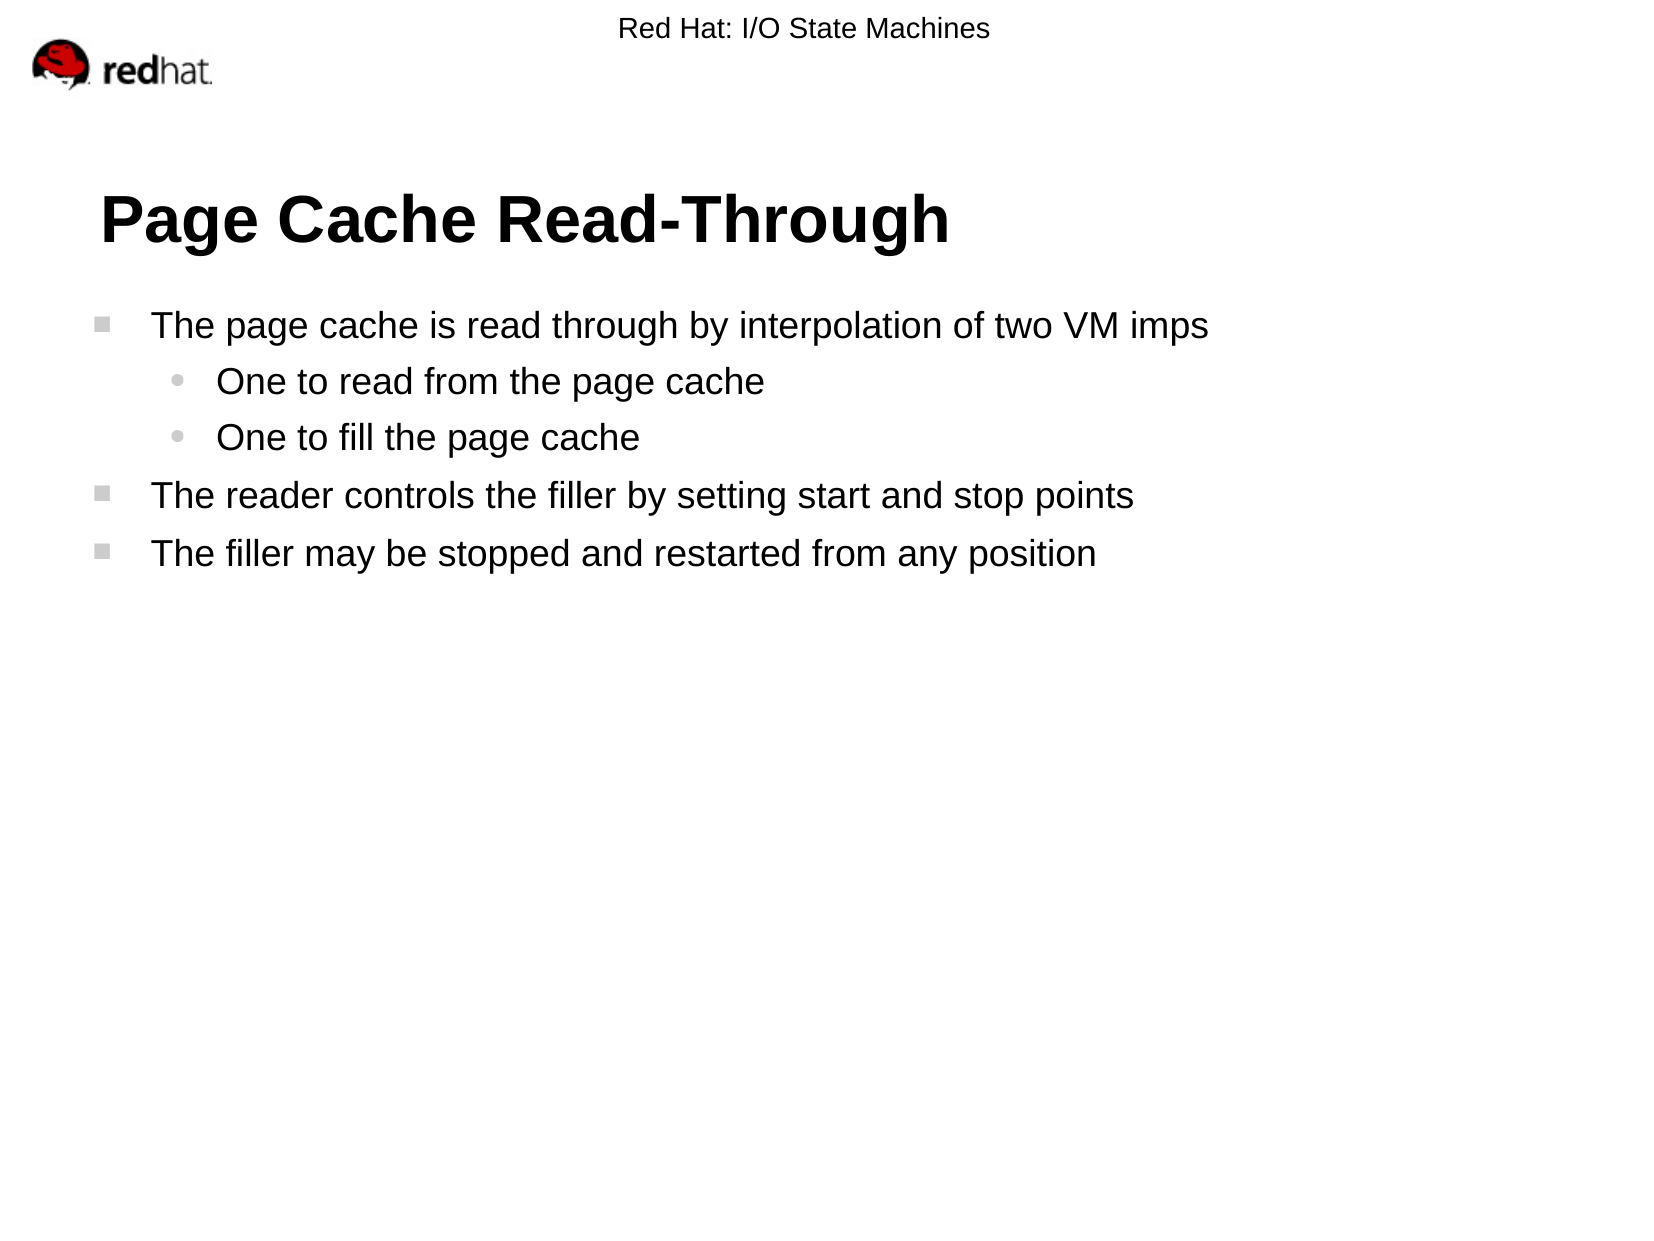

# Page Cache Read-Through
The page cache is read through by interpolation of two VM imps
One to read from the page cache
One to fill the page cache
The reader controls the filler by setting start and stop points
The filler may be stopped and restarted from any position